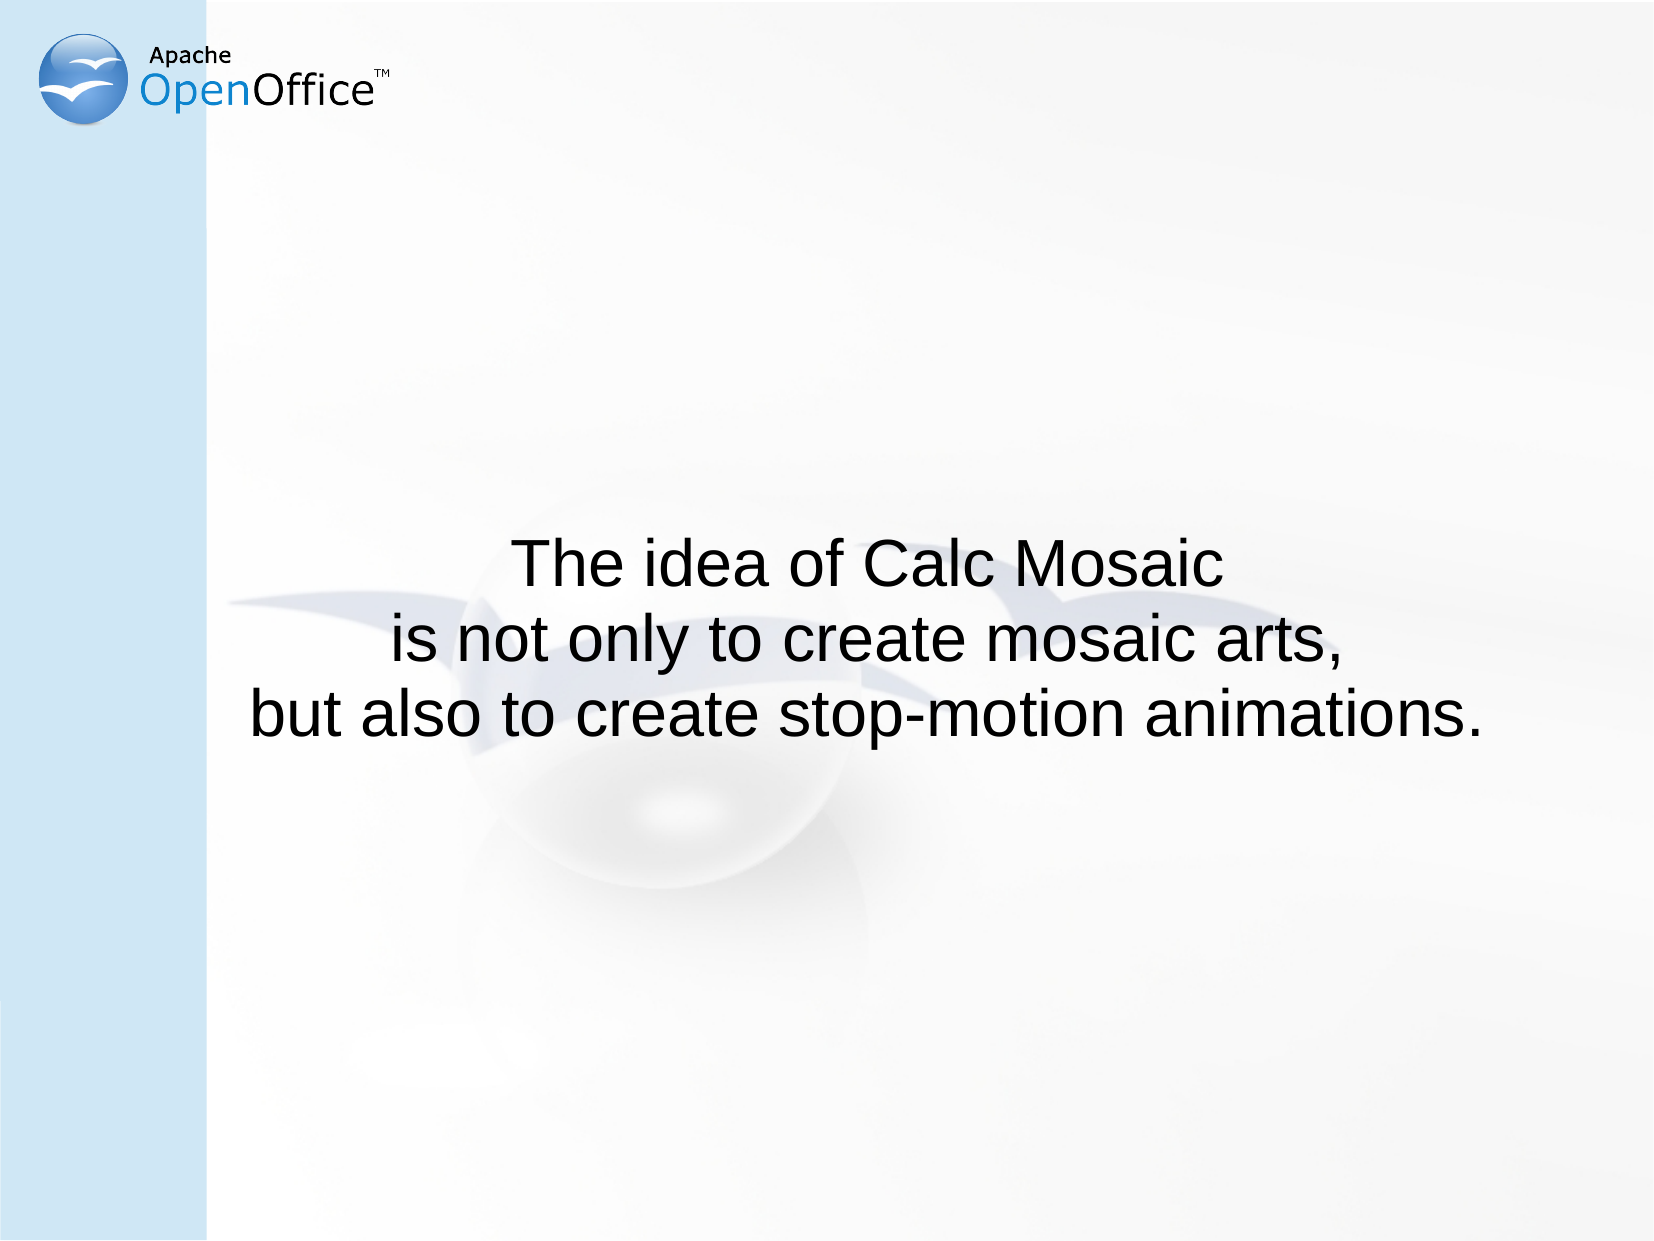

# The idea of Calc Mosaic
is not only to create mosaic arts,
but also to create stop-motion animations.